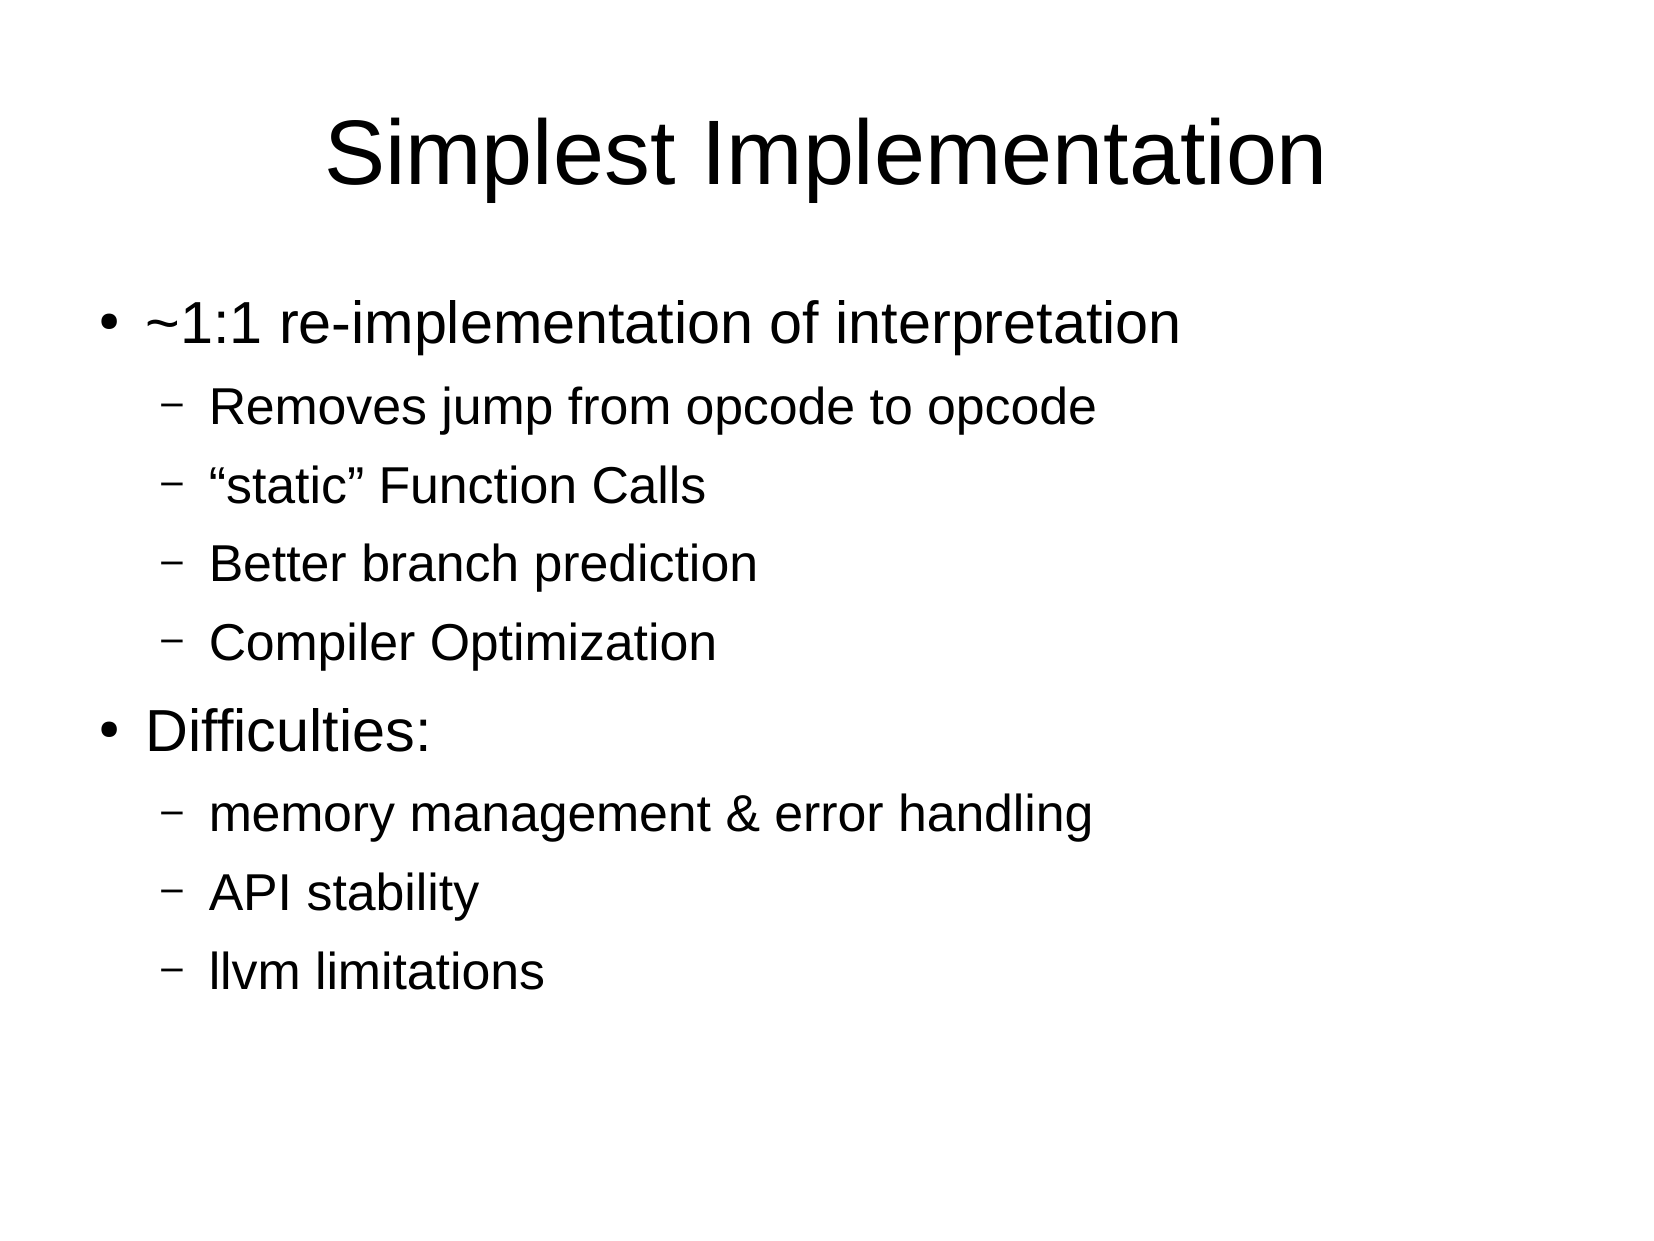

# Simplest Implementation
~1:1 re-implementation of interpretation
Removes jump from opcode to opcode
“static” Function Calls
Better branch prediction
Compiler Optimization
Difficulties:
memory management & error handling
API stability
llvm limitations